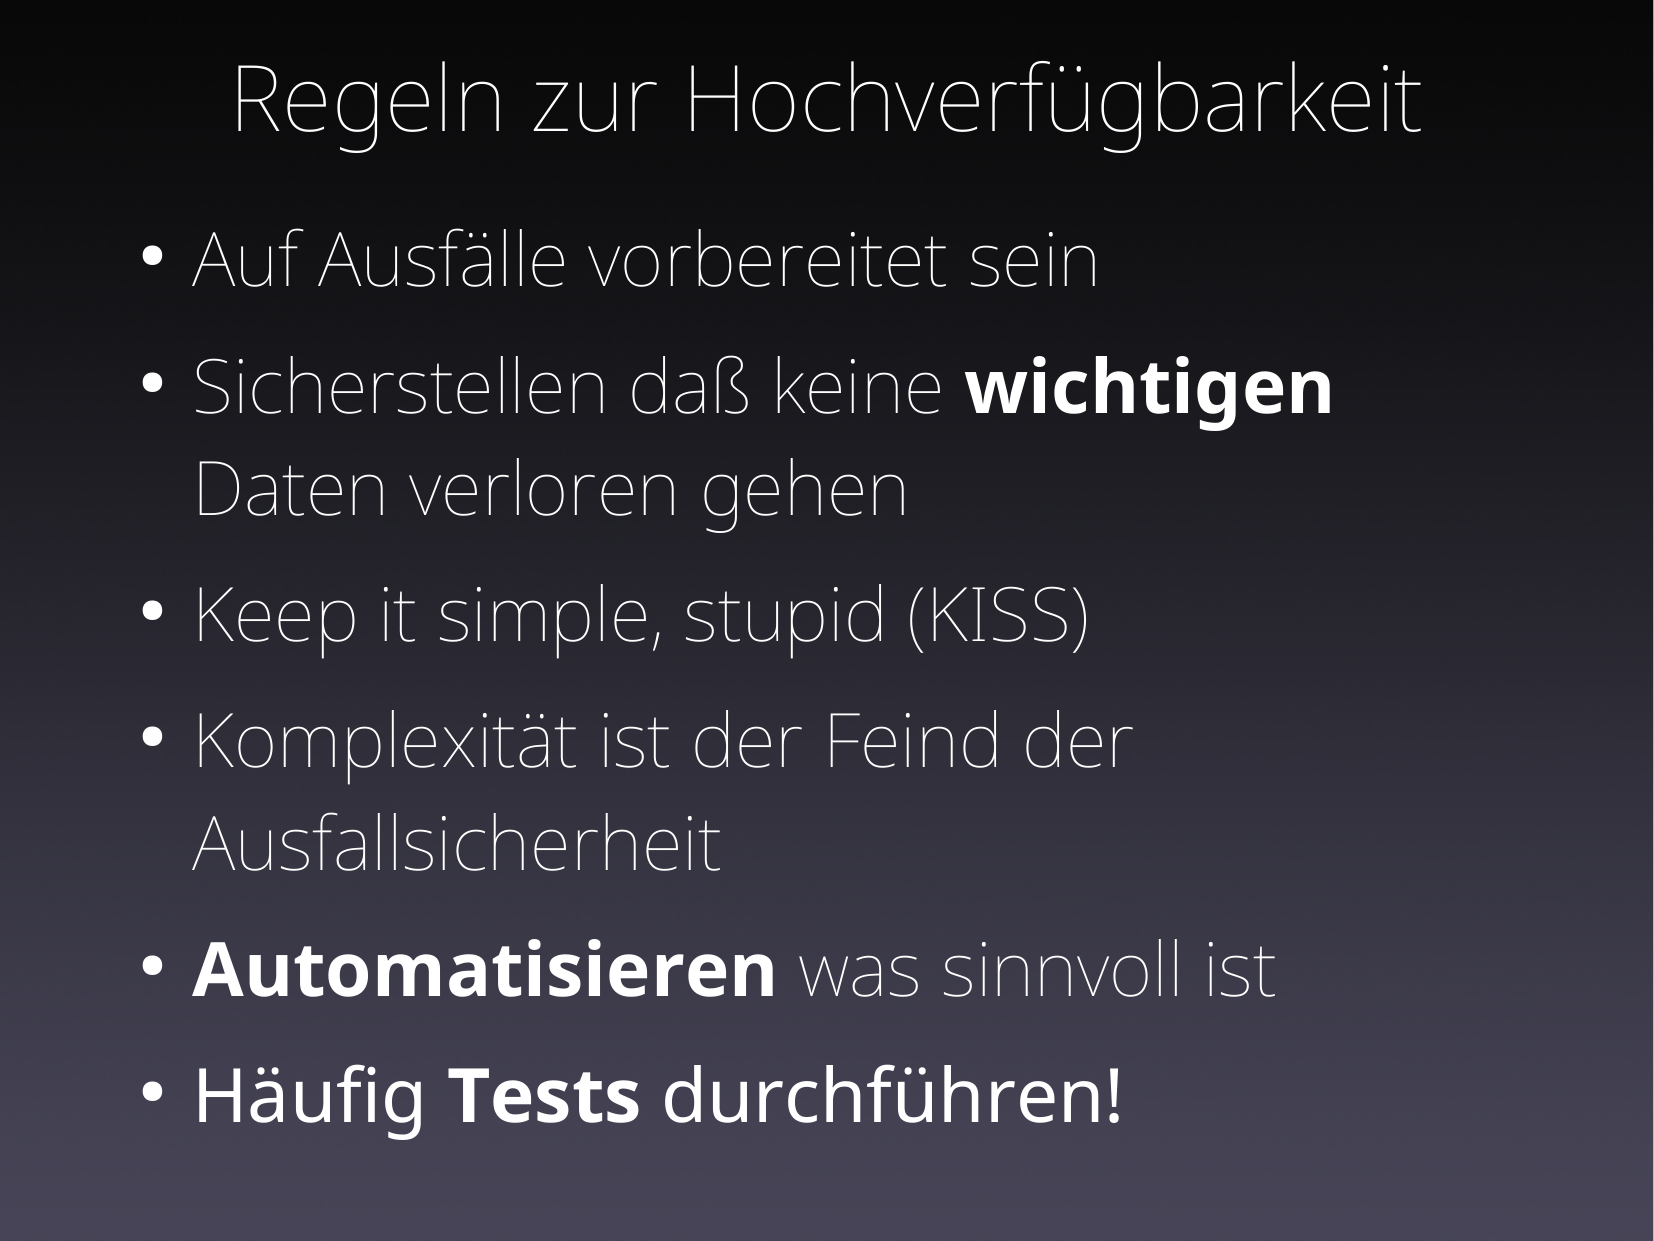

# Regeln zur Hochverfügbarkeit
Auf Ausfälle vorbereitet sein
Sicherstellen daß keine wichtigen Daten verloren gehen
Keep it simple, stupid (KISS)
Komplexität ist der Feind der Ausfallsicherheit
Automatisieren was sinnvoll ist
Häufig Tests durchführen!